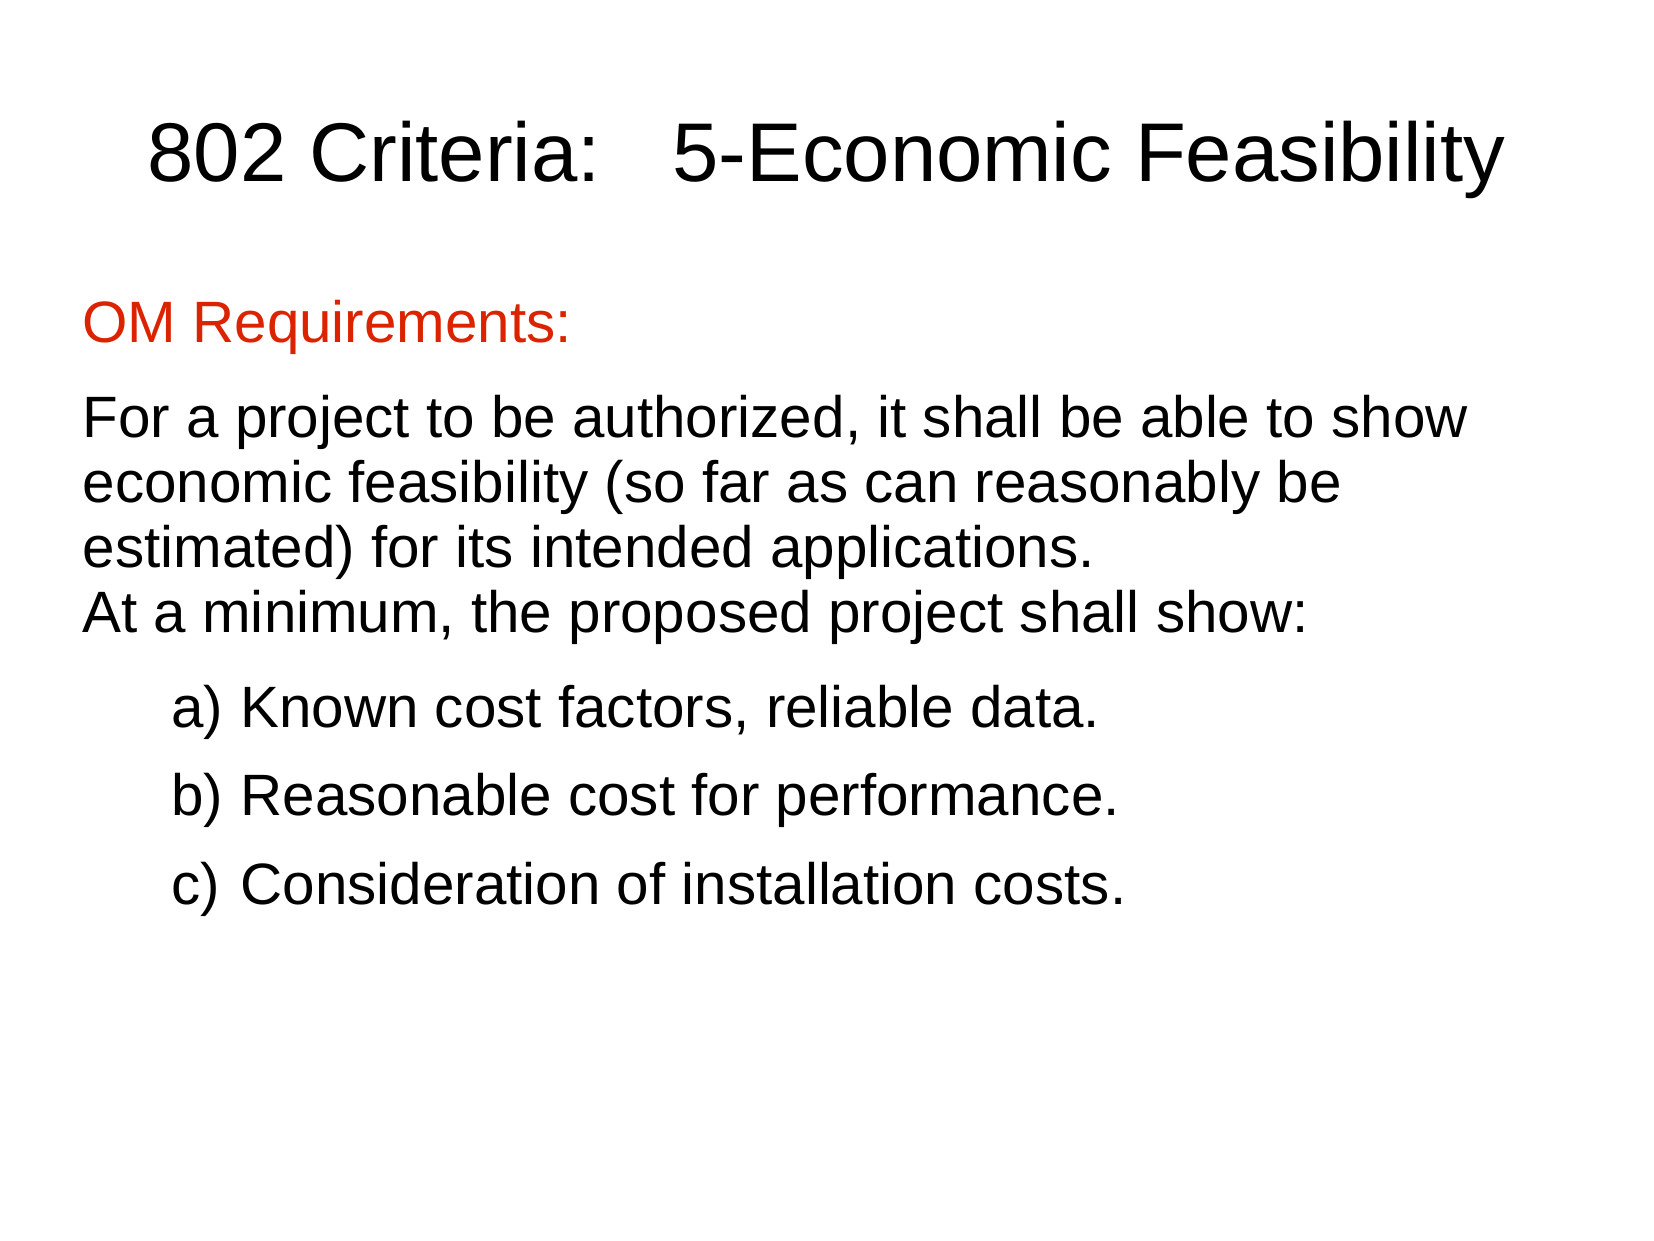

# 802 Criteria:	5-Economic Feasibility
OM Requirements:
For a project to be authorized, it shall be able to show economic feasibility (so far as can reasonably be estimated) for its intended applications.
At a minimum, the proposed project shall show:
 Known cost factors, reliable data.
 Reasonable cost for performance.
 Consideration of installation costs.